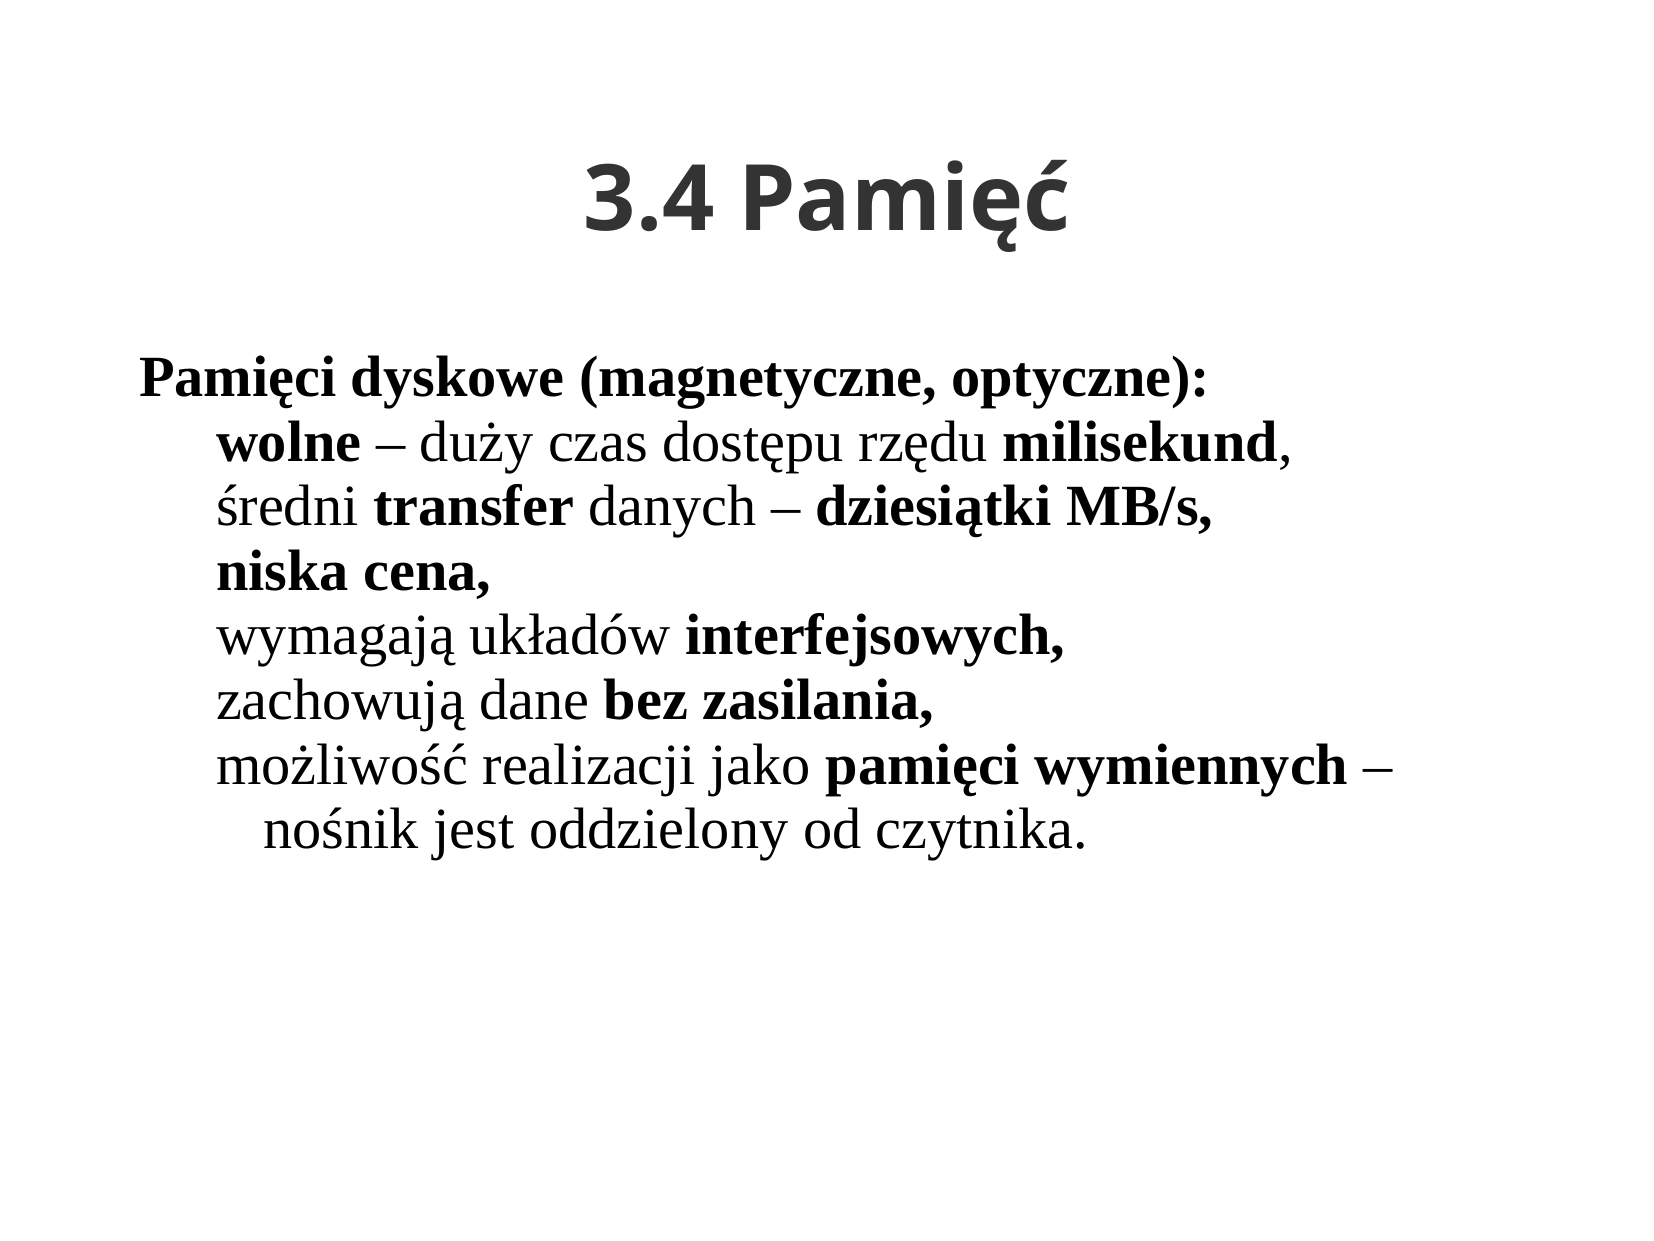

# 3.4 Pamięć
Pamięci dyskowe (magnetyczne, optyczne):
wolne – duży czas dostępu rzędu milisekund,
średni transfer danych – dziesiątki MB/s,
niska cena,
wymagają układów interfejsowych,
zachowują dane bez zasilania,
możliwość realizacji jako pamięci wymiennych – nośnik jest oddzielony od czytnika.